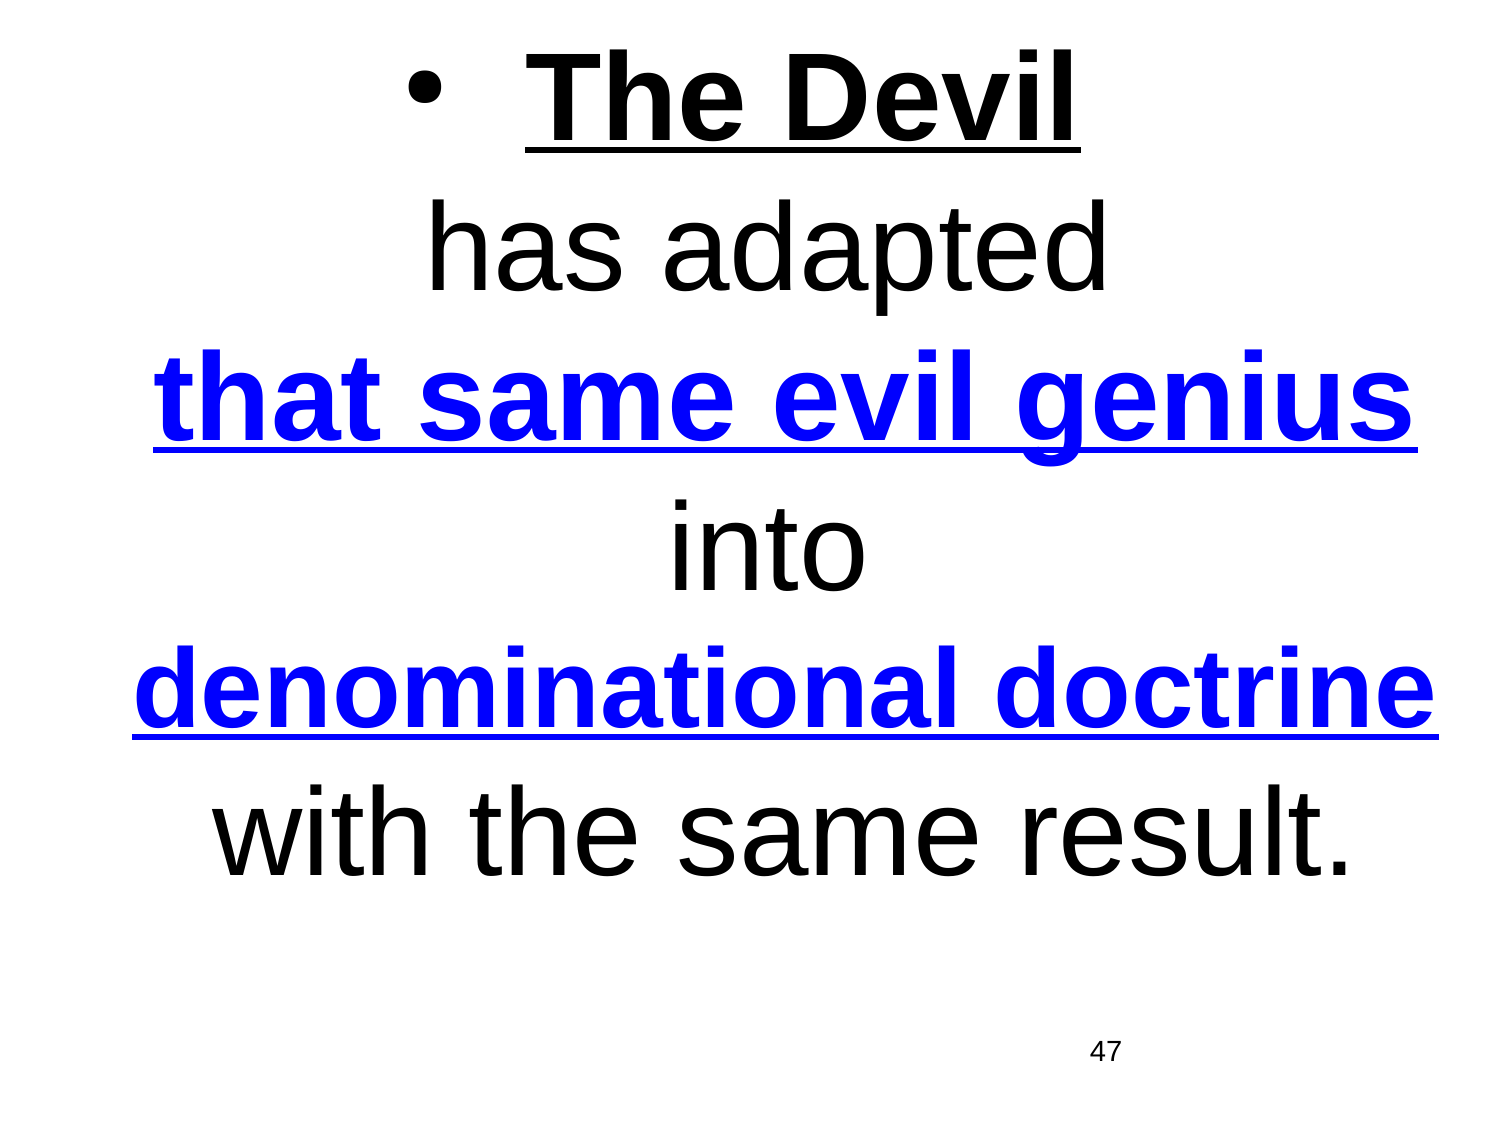

# The Devil has adapted that same evil genius into denominational doctrine with the same result.
47